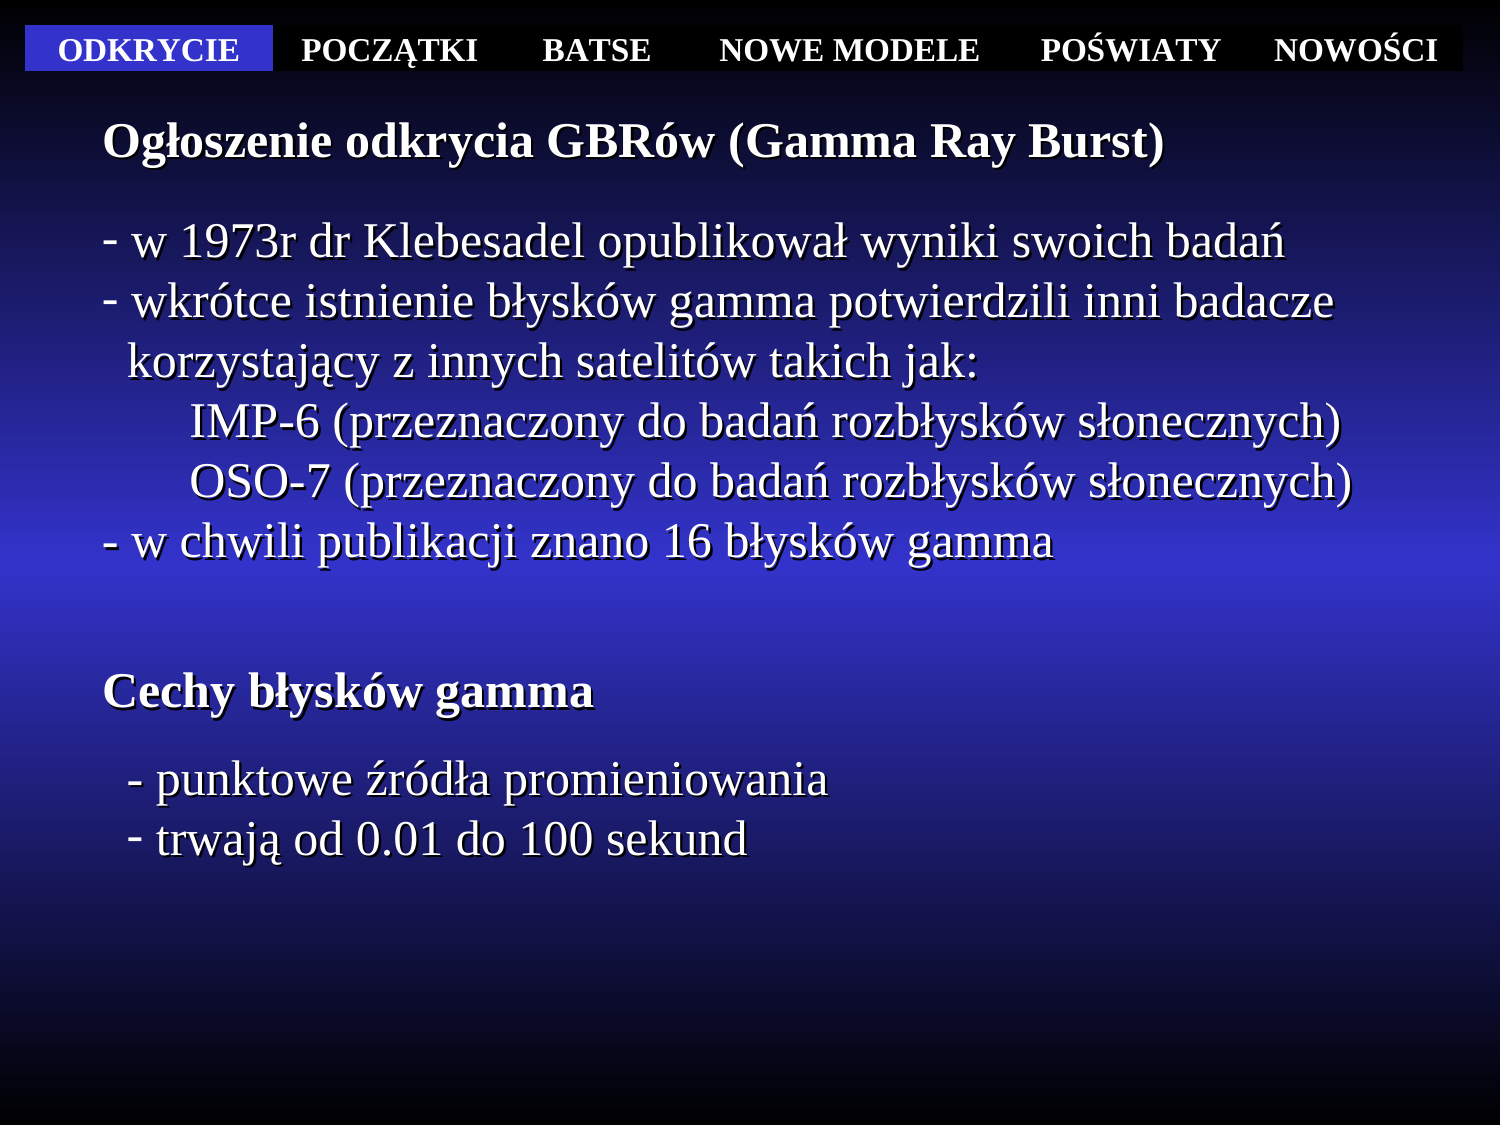

| ODKRYCIE | POCZĄTKI | BATSE | NOWE MODELE | POŚWIATY | NOWOŚCI |
| --- | --- | --- | --- | --- | --- |
Ogłoszenie odkrycia GBRów (Gamma Ray Burst)
 w 1973r dr Klebesadel opublikował wyniki swoich badań
 wkrótce istnienie błysków gamma potwierdzili inni badacze
 korzystający z innych satelitów takich jak:
 IMP-6 (przeznaczony do badań rozbłysków słonecznych)
 OSO-7 (przeznaczony do badań rozbłysków słonecznych)
- w chwili publikacji znano 16 błysków gamma
Cechy błysków gamma
- punktowe źródła promieniowania
 trwają od 0.01 do 100 sekund